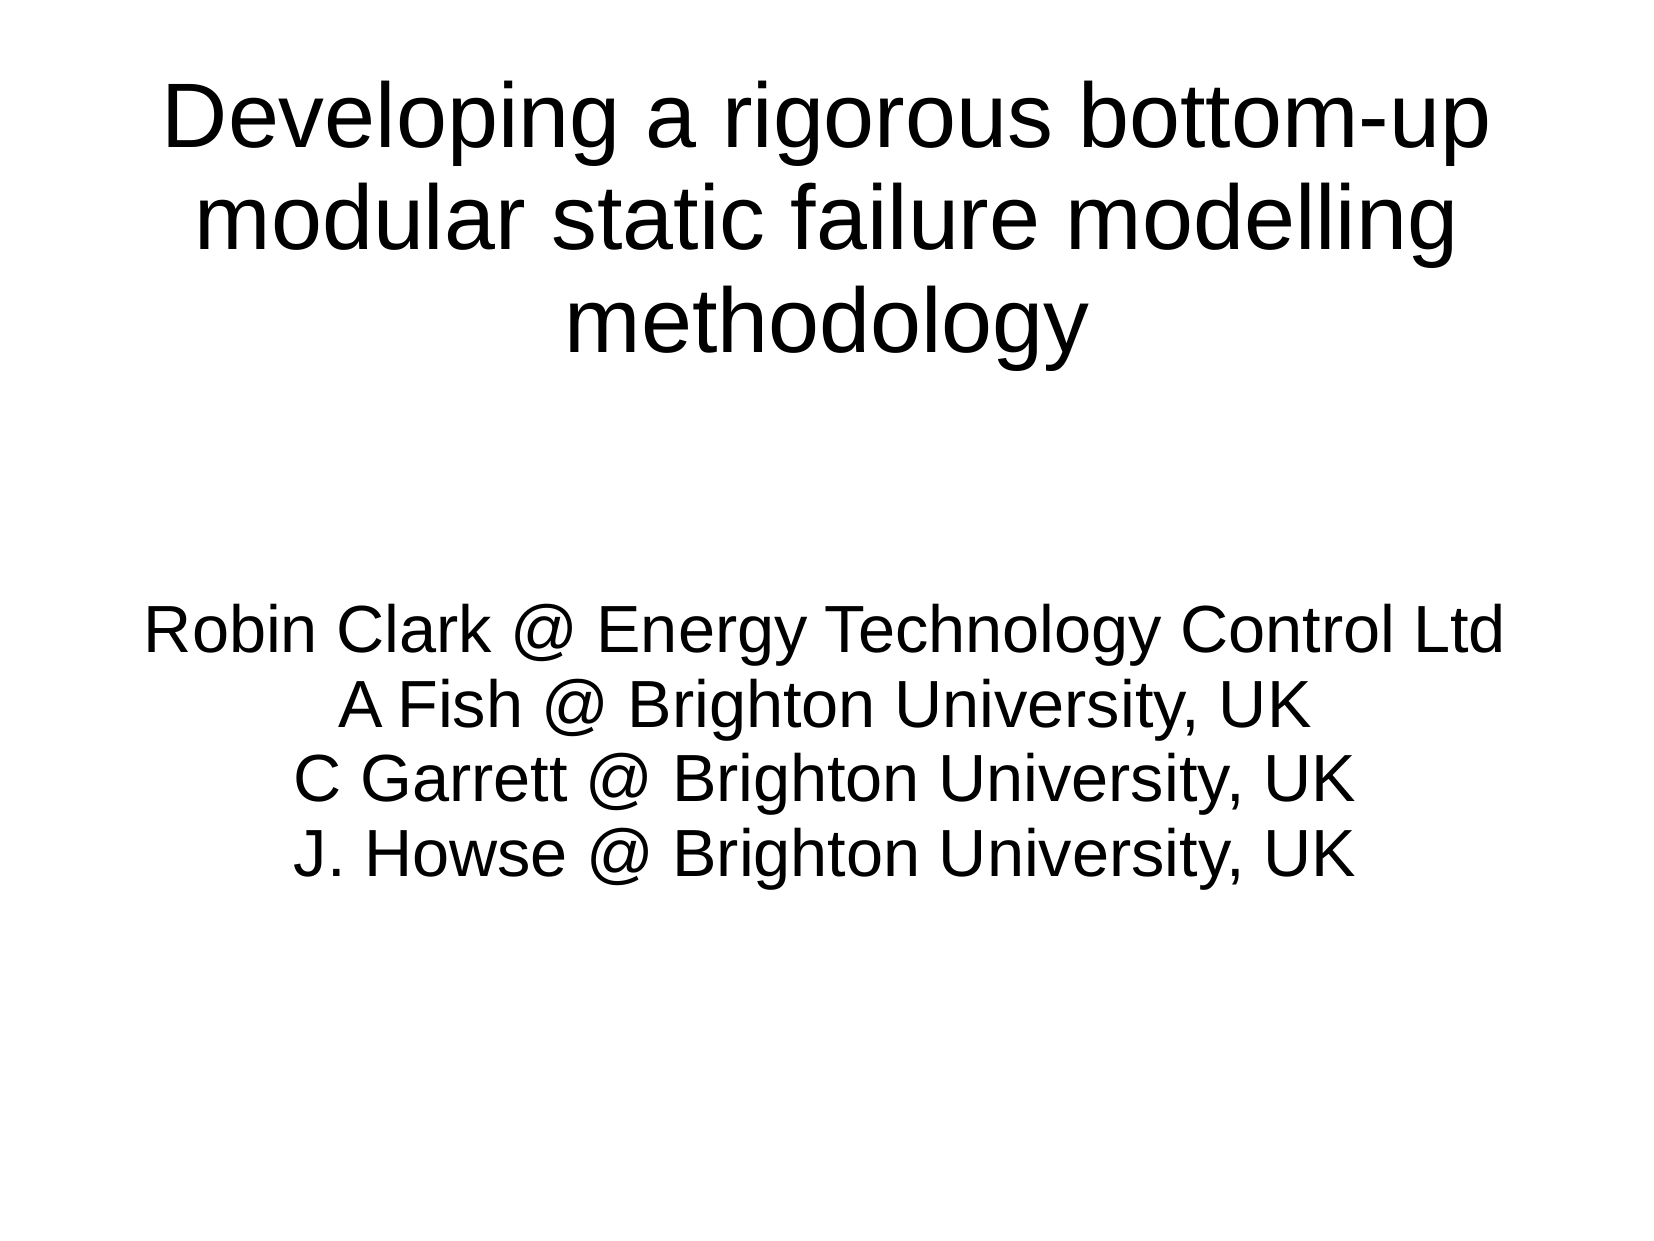

# Developing a rigorous bottom-up modular static failure modelling methodology
Robin Clark @ Energy Technology Control Ltd
A Fish @ Brighton University, UK
C Garrett @ Brighton University, UK
J. Howse @ Brighton University, UK